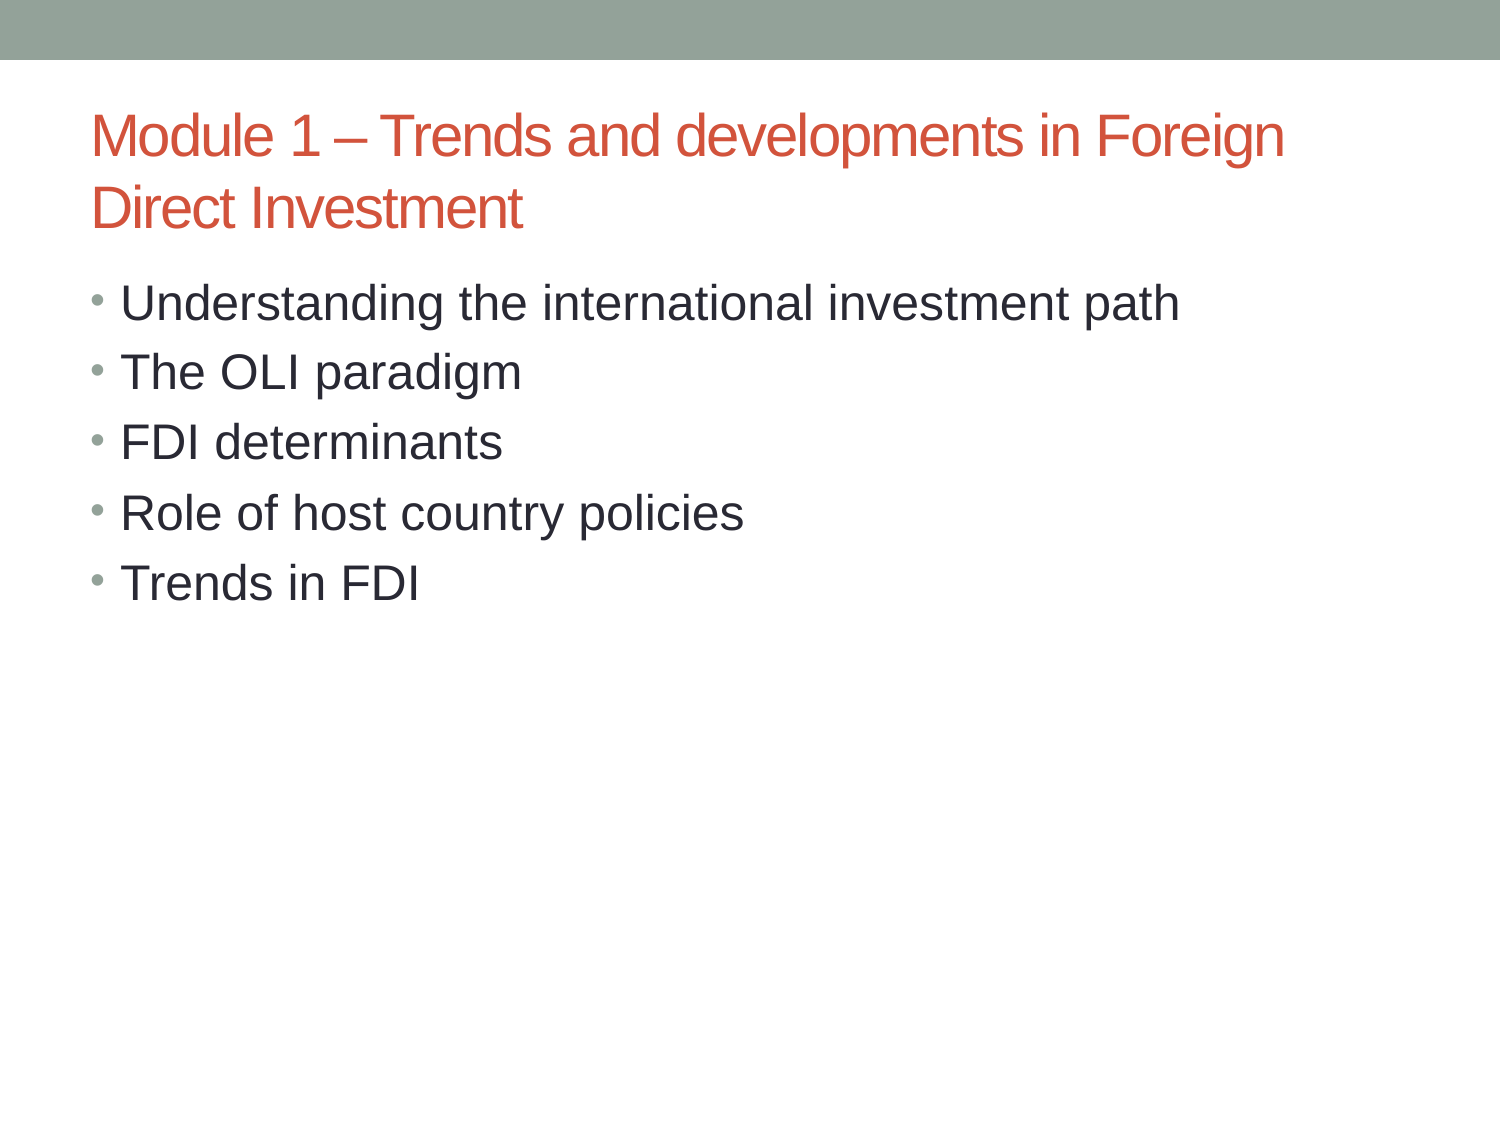

# Module 1 – Trends and developments in Foreign Direct Investment
Understanding the international investment path
The OLI paradigm
FDI determinants
Role of host country policies
Trends in FDI